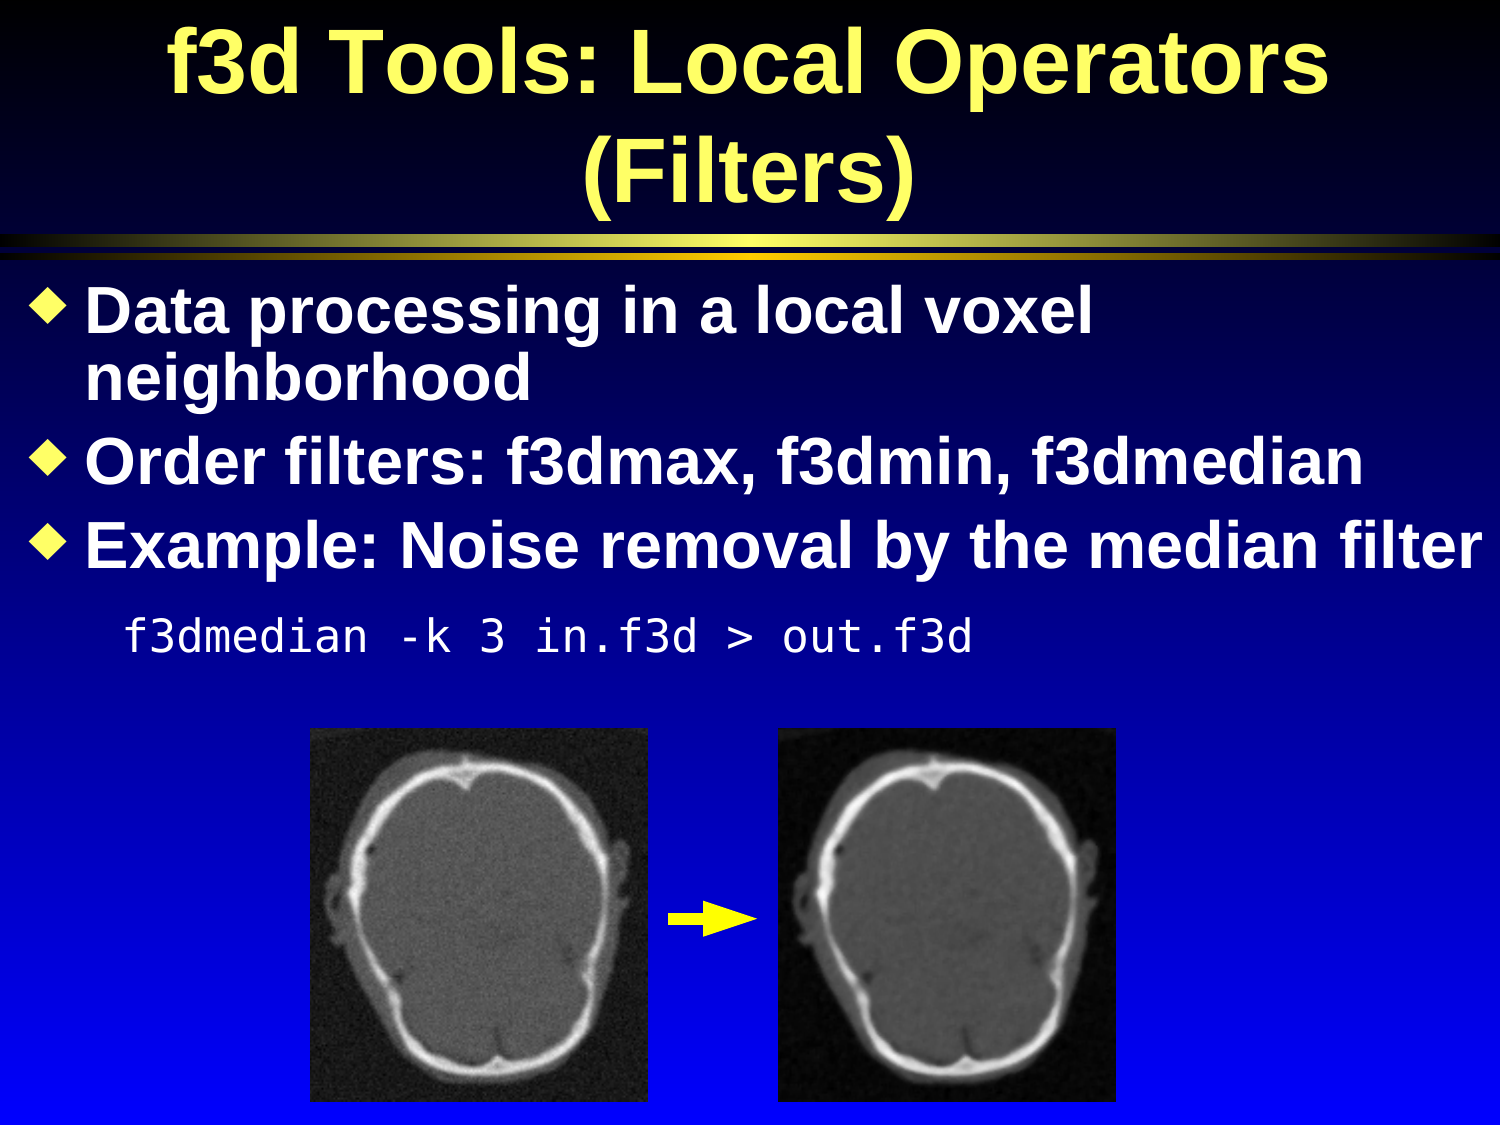

# f3d Tools: Local Operators (Filters)
Data processing in a local voxel neighborhood
Order filters: f3dmax, f3dmin, f3dmedian
Example: Noise removal by the median filter
 f3dmedian -k 3 in.f3d > out.f3d